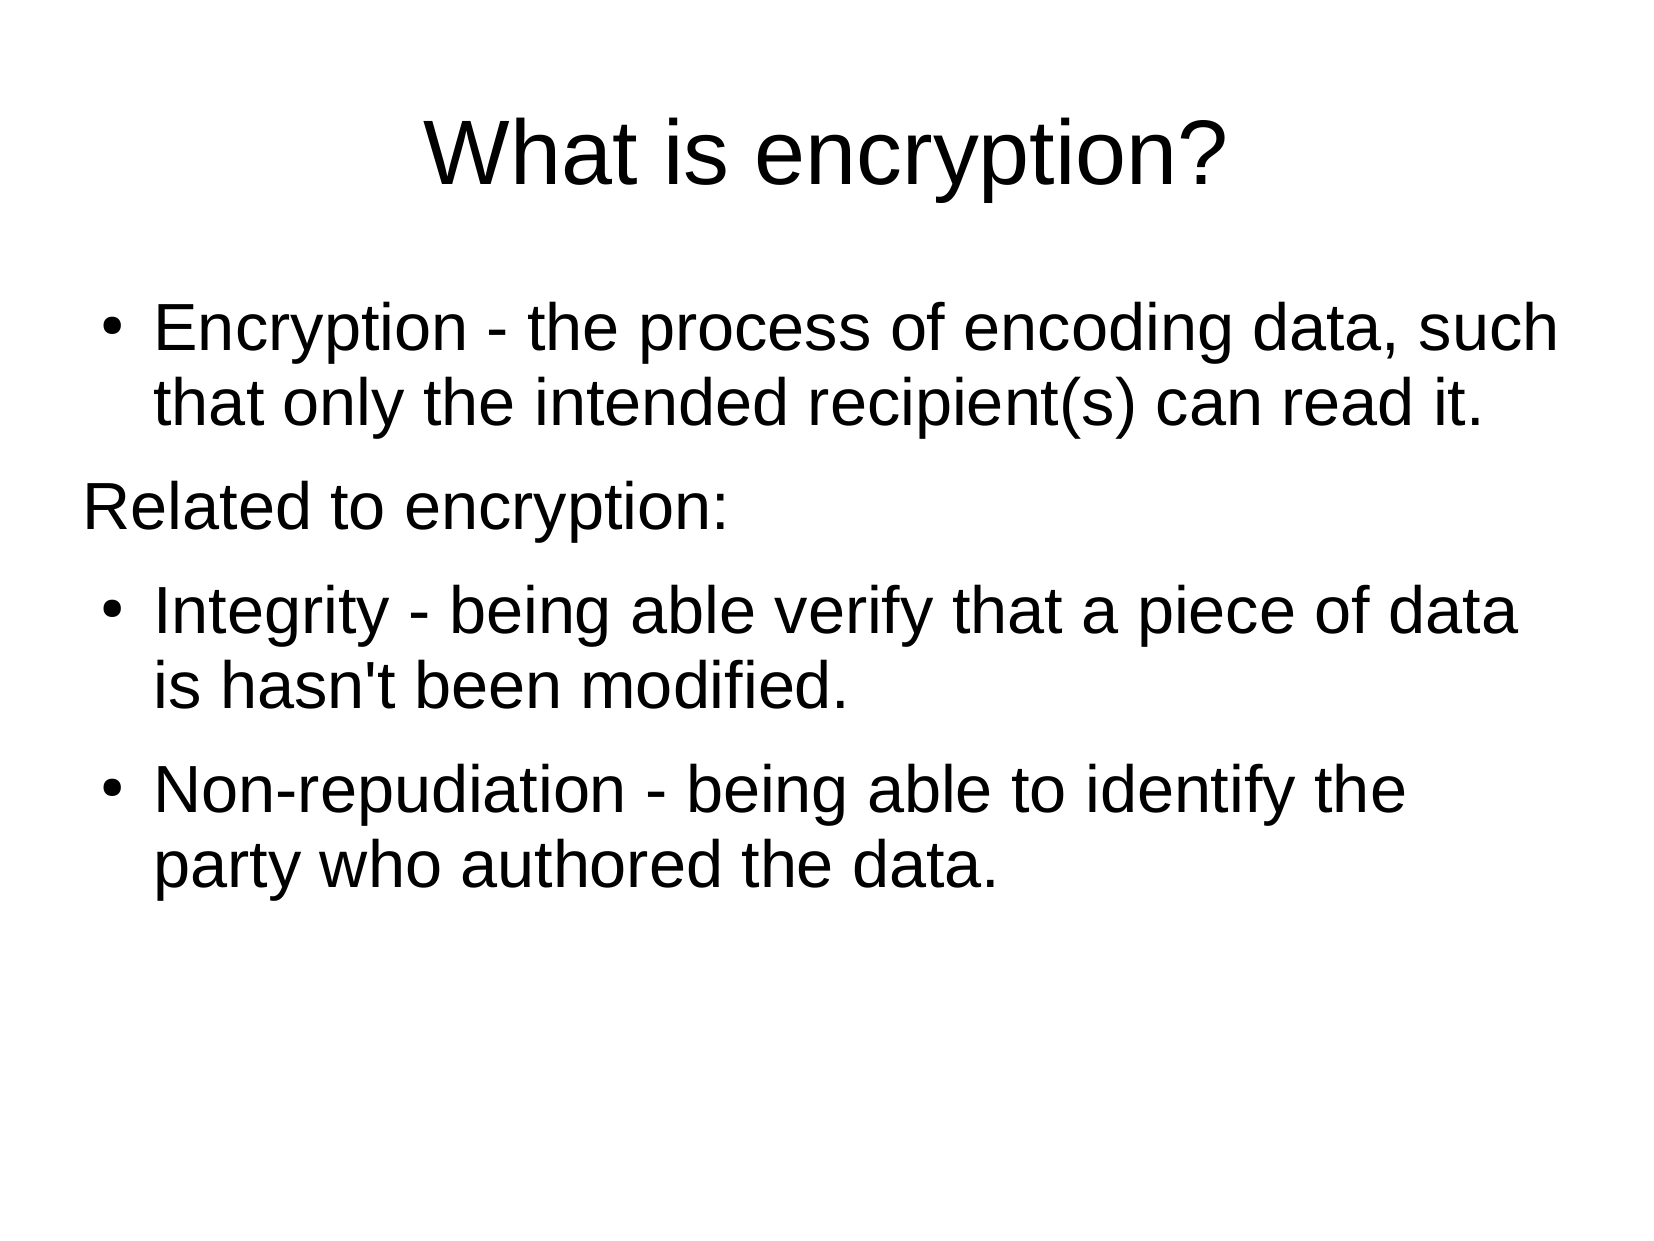

# What is encryption?
Encryption - the process of encoding data, such that only the intended recipient(s) can read it.
Related to encryption:
Integrity - being able verify that a piece of data is hasn't been modified.
Non-repudiation - being able to identify the party who authored the data.